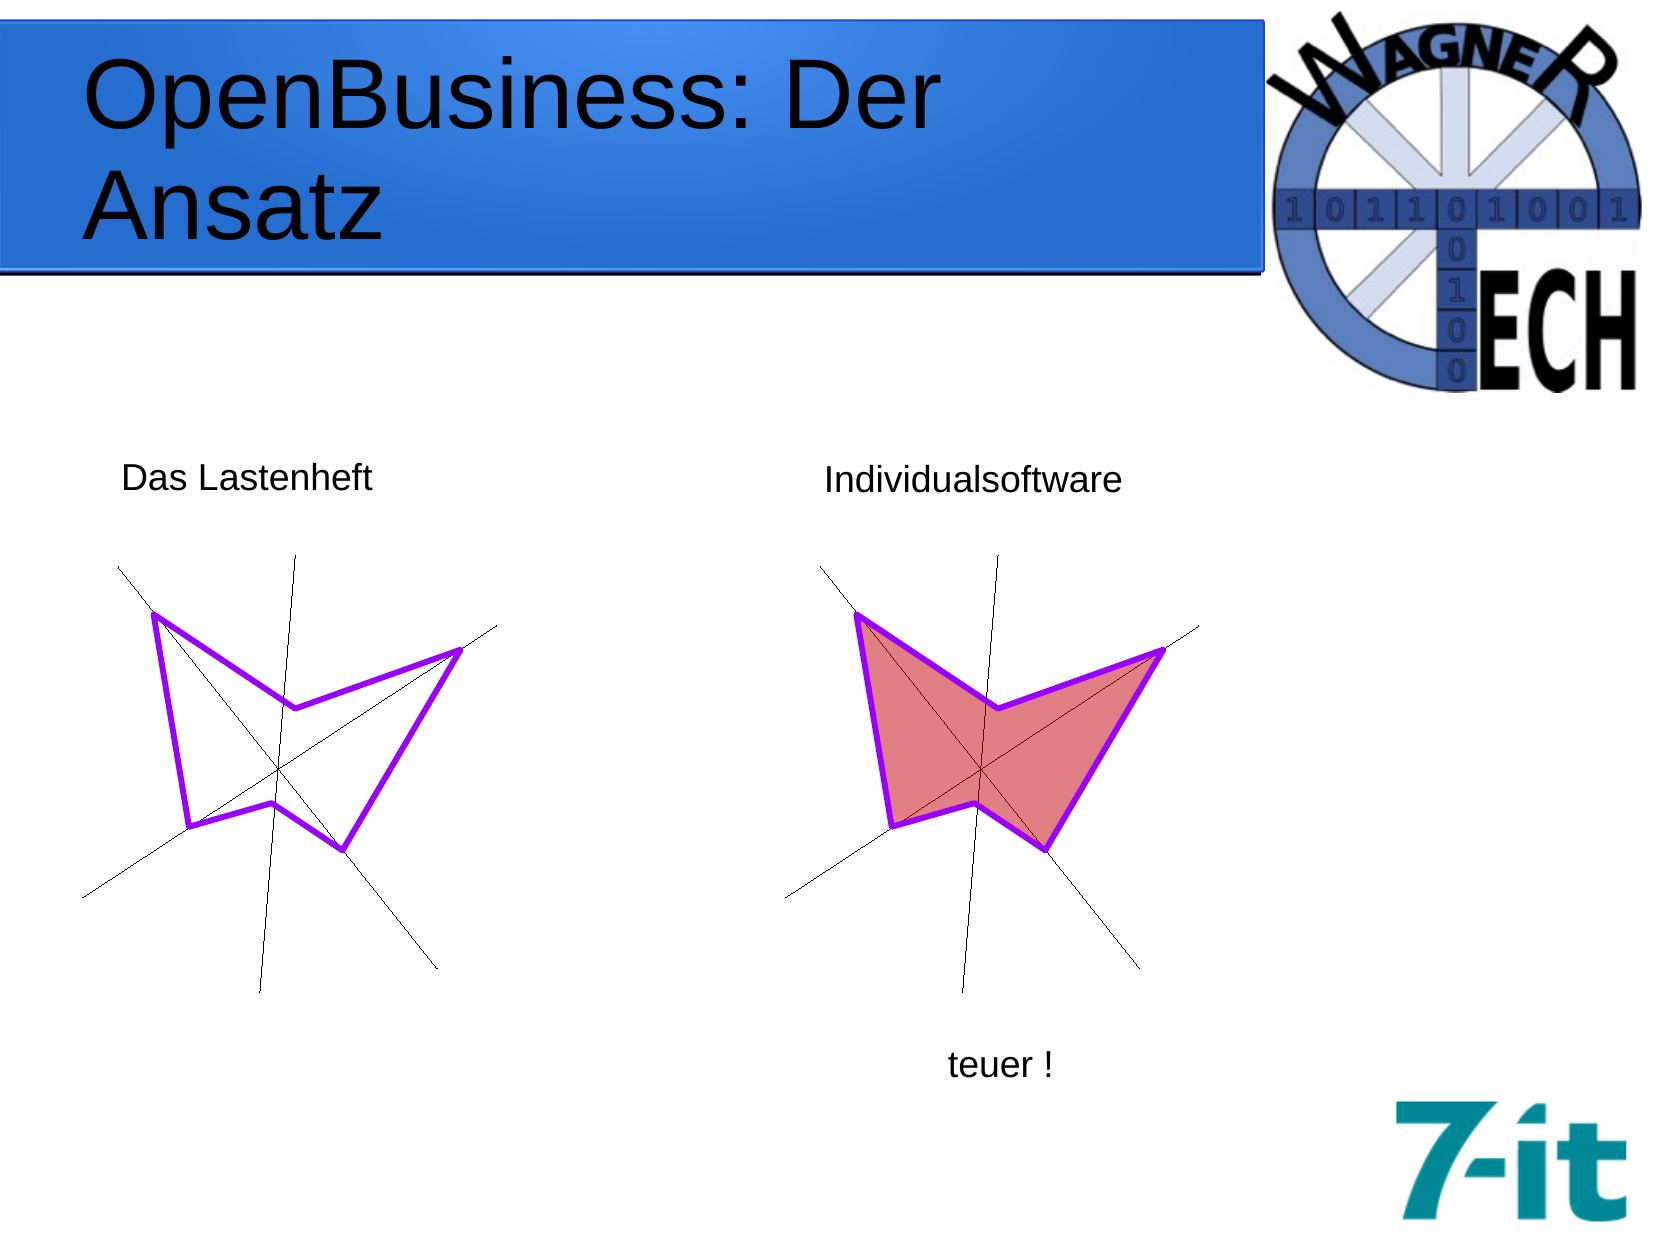

# OpenBusiness: Der Ansatz
Das Lastenheft
Individualsoftware
teuer !